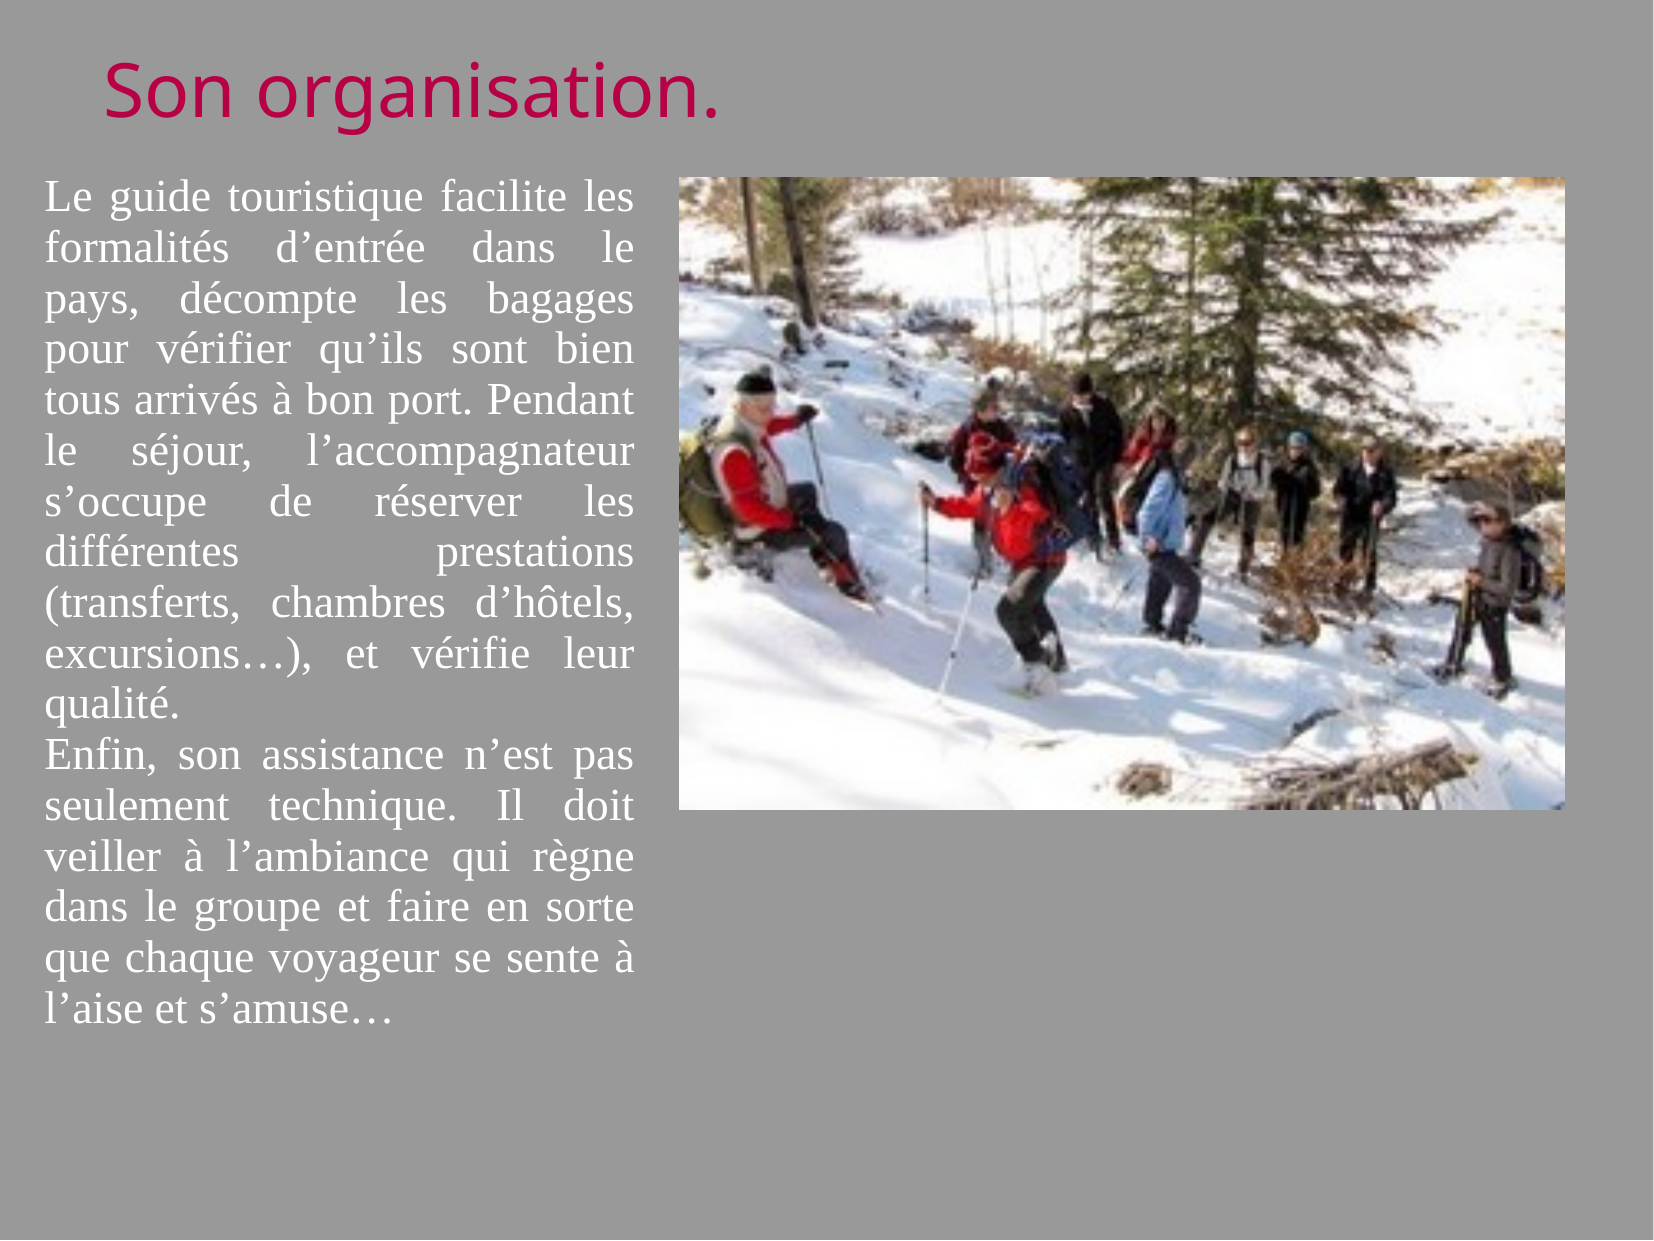

Son organisation.
Le guide touristique facilite les formalités d’entrée dans le pays, décompte les bagages pour vérifier qu’ils sont bien tous arrivés à bon port. Pendant le séjour, l’accompagnateur s’occupe de réserver les différentes prestations (transferts, chambres d’hôtels, excursions…), et vérifie leur qualité.
Enfin, son assistance n’est pas seulement technique. Il doit veiller à l’ambiance qui règne dans le groupe et faire en sorte que chaque voyageur se sente à l’aise et s’amuse…